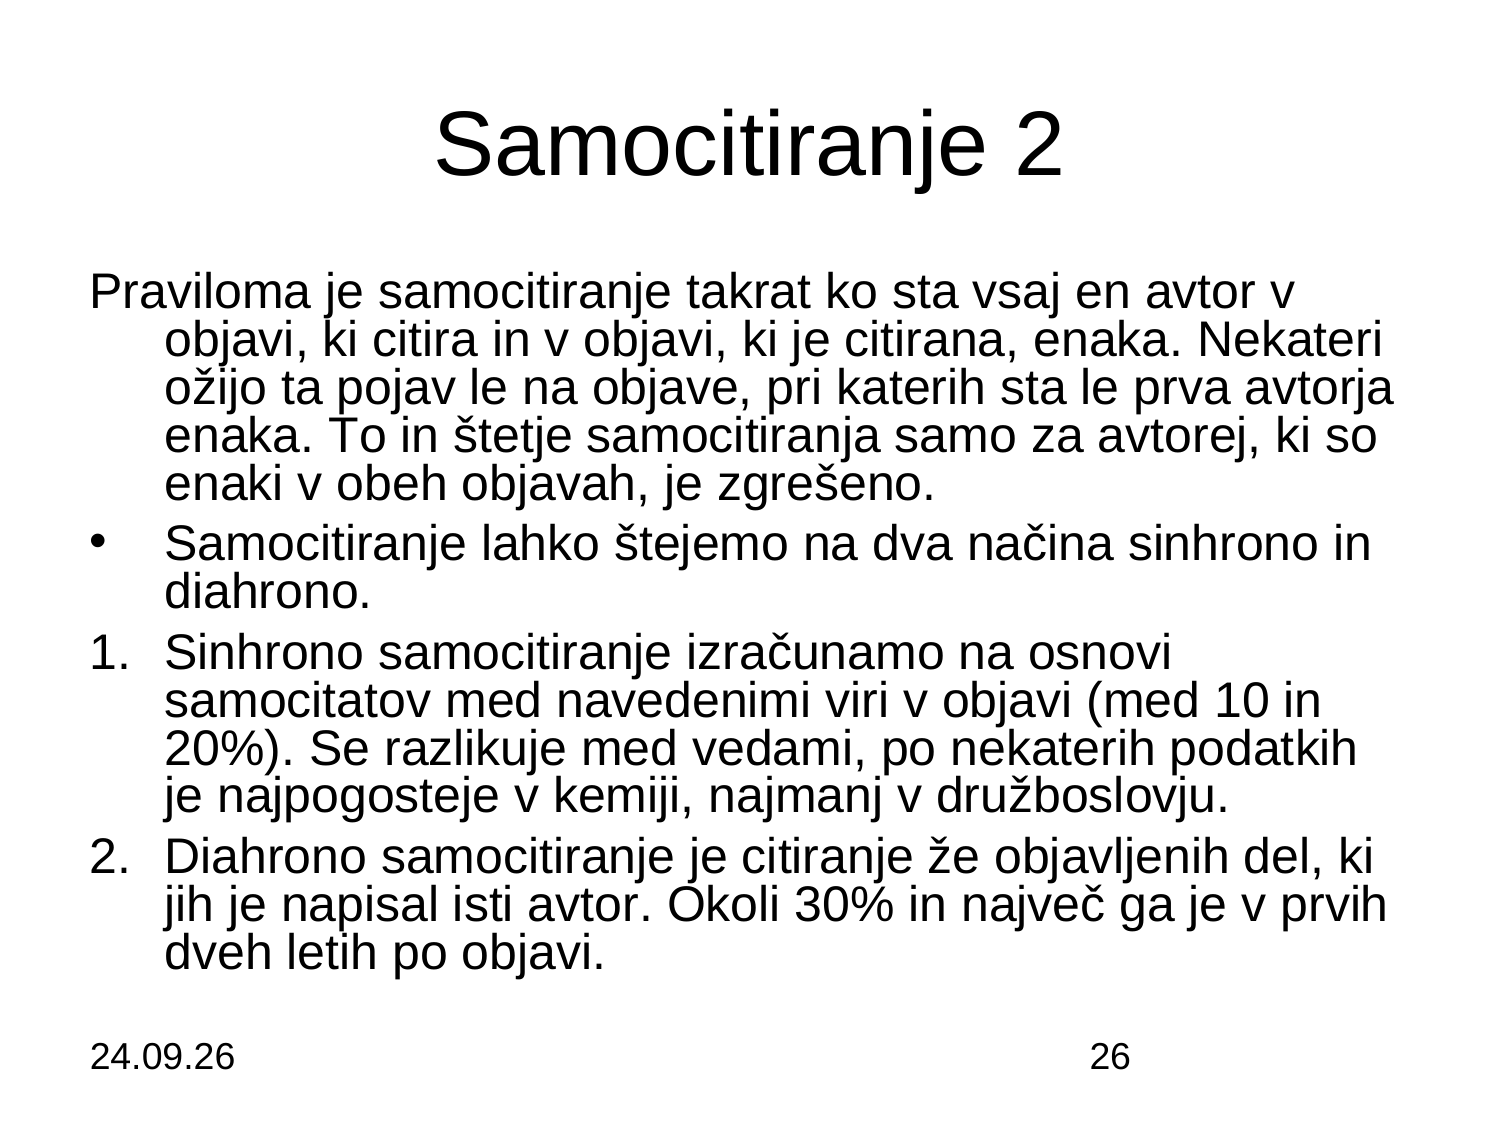

# Samocitiranje 2
Praviloma je samocitiranje takrat ko sta vsaj en avtor v objavi, ki citira in v objavi, ki je citirana, enaka. Nekateri ožijo ta pojav le na objave, pri katerih sta le prva avtorja enaka. To in štetje samocitiranja samo za avtorej, ki so enaki v obeh objavah, je zgrešeno.
Samocitiranje lahko štejemo na dva načina sinhrono in diahrono.
Sinhrono samocitiranje izračunamo na osnovi samocitatov med navedenimi viri v objavi (med 10 in 20%). Se razlikuje med vedami, po nekaterih podatkih je najpogosteje v kemiji, najmanj v družboslovju.
Diahrono samocitiranje je citiranje že objavljenih del, ki jih je napisal isti avtor. Okoli 30% in največ ga je v prvih dveh letih po objavi.
26